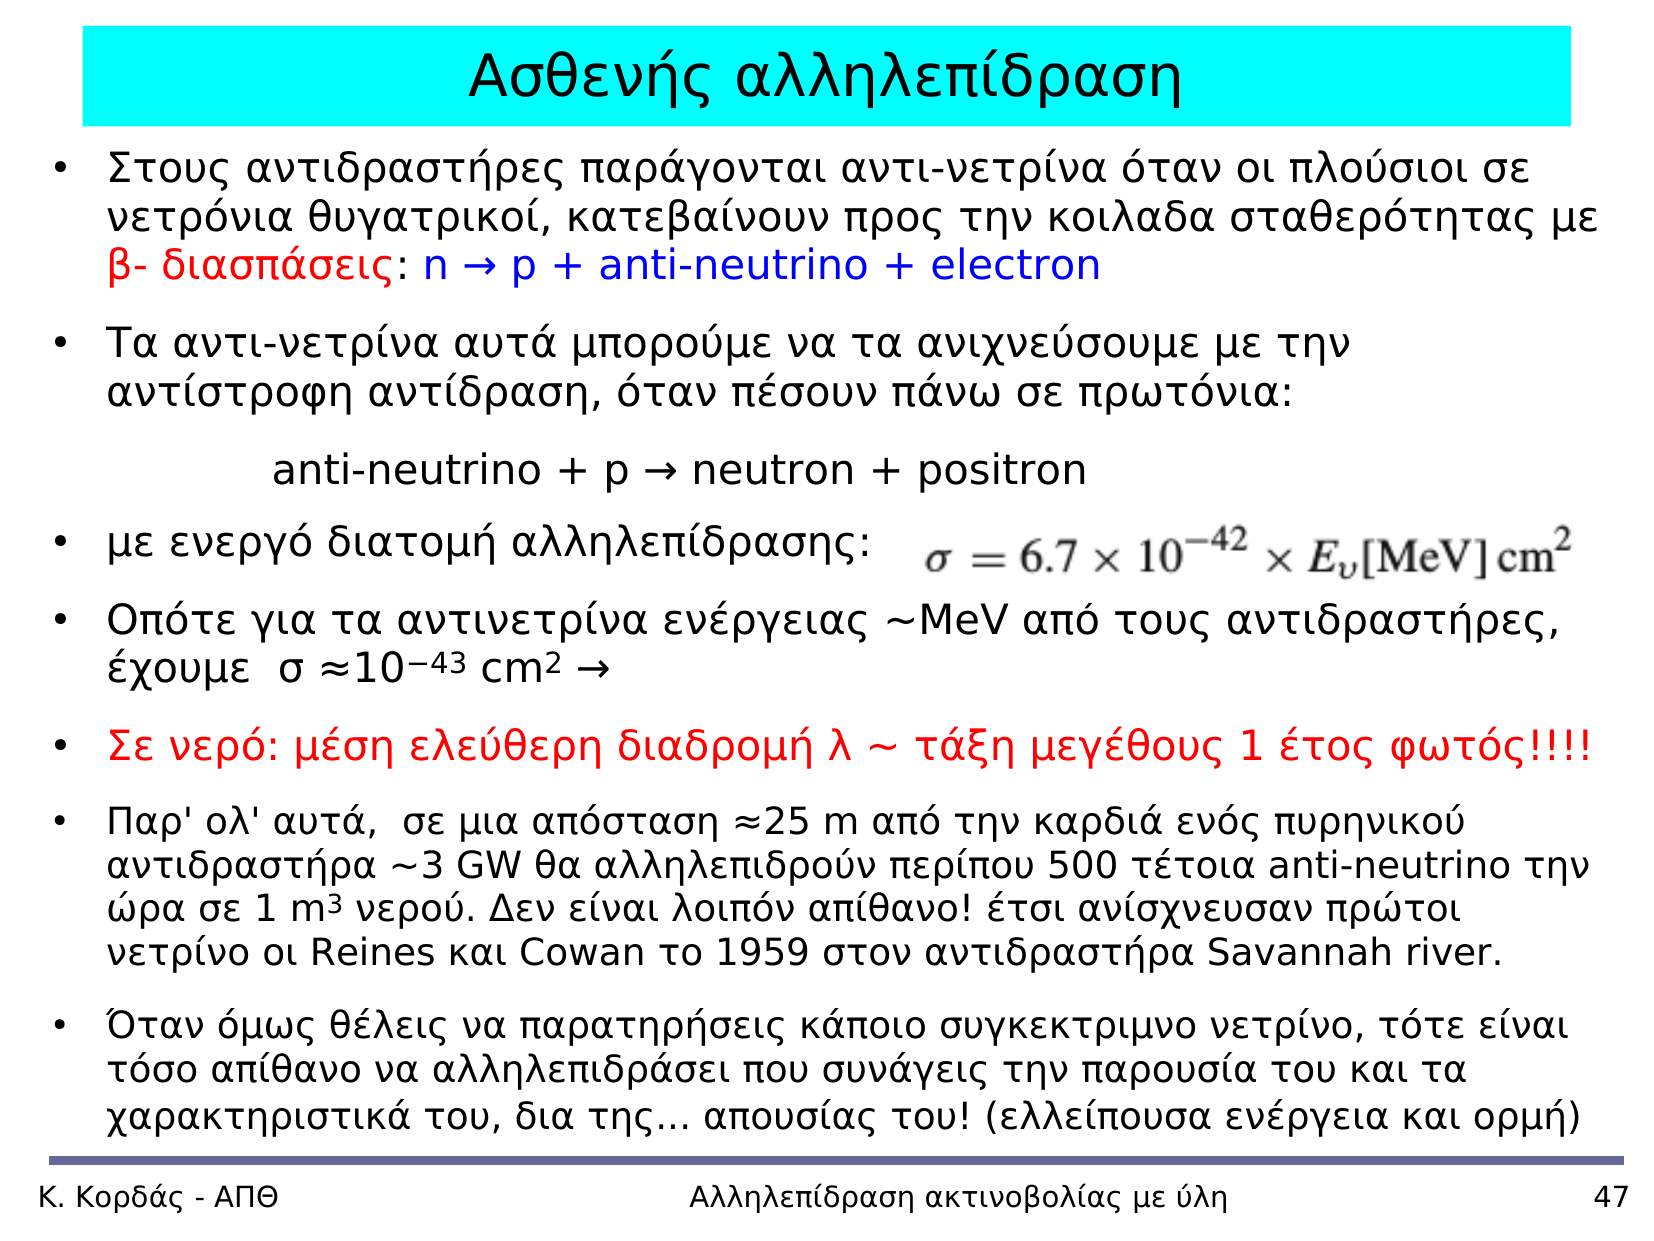

# Ασθενής αλληλεπίδραση
Στους αντιδραστήρες παράγονται αντι-νετρίνα όταν οι πλούσιοι σε νετρόνια θυγατρικοί, κατεβαίνουν προς την κοιλαδα σταθερότητας με β- διασπάσεις: n → p + anti-neutrino + electron
Τα αντι-νετρίνα αυτά μπορούμε να τα ανιχνεύσουμε με την αντίστροφη αντίδραση, όταν πέσουν πάνω σε πρωτόνια:
anti-neutrino + p → neutron + positron
με ενεργό διατομή αλληλεπίδρασης:
Οπότε για τα αντινετρίνα ενέργειας ~ΜeV από τους αντιδραστήρες, έχουμε σ ≈10−43 cm2 →
Σε νερό: μέση ελεύθερη διαδρομή λ ~ τάξη μεγέθους 1 έτος φωτός!!!!
Παρ' ολ' αυτά, σε μια απόσταση ≈25 m από την καρδιά ενός πυρηνικού αντιδραστήρα ~3 GW θα αλληλεπιδρούν περίπου 500 τέτοια anti-neutrino την ώρα σε 1 m3 νερού. Δεν είναι λοιπόν απίθανο! έτσι ανίσχνευσαν πρώτοι νετρίνο οι Reines και Cowan το 1959 στον αντιδραστήρα Savannah river.
Όταν όμως θέλεις να παρατηρήσεις κάποιο συγκεκτριμνο νετρίνο, τότε είναι τόσο απίθανο να αλληλεπιδράσει που συνάγεις την παρουσία του και τα χαρακτηριστικά του, δια της... απουσίας του! (ελλείπουσα ενέργεια και ορμή)
Κ. Κορδάς - ΑΠΘ
Αλληλεπίδραση ακτινοβολίας με ύλη
47